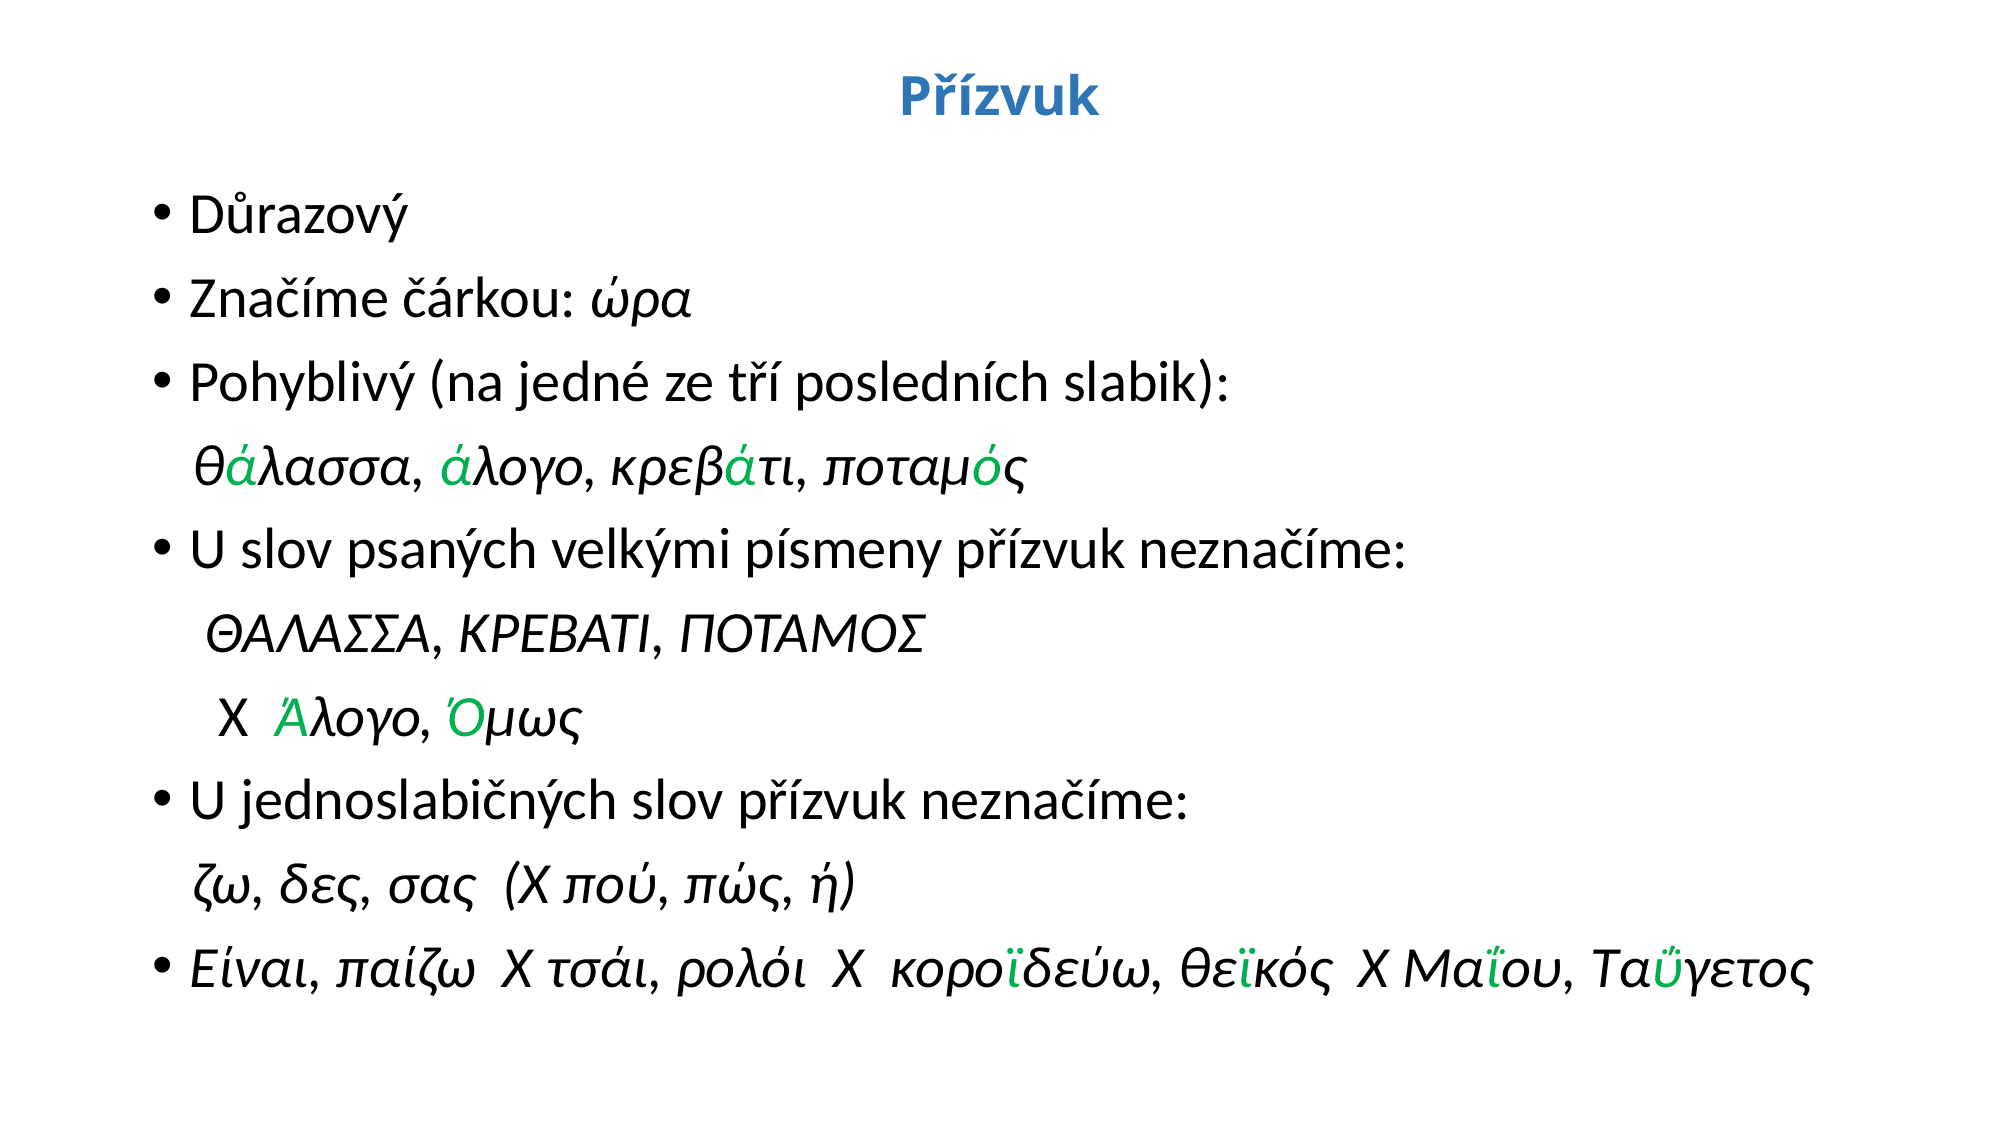

# Přízvuk
Důrazový
Značíme čárkou: ώρα
Pohyblivý (na jedné ze tří posledních slabik):
 θάλασσα, άλογο, κρεβάτι, ποταμός
U slov psaných velkými písmeny přízvuk neznačíme:
 ΘΑΛΑΣΣΑ, ΚΡΕΒΑΤΙ, ΠΟΤΑΜΟΣ
 Χ Άλογο, Όμως
U jednoslabičných slov přízvuk neznačíme:
 ζω, δες, σας (X πού, πώς, ή)
Είναι, παίζω Χ τσάι, ρολόι Χ κοροϊδεύω, θεϊκός Χ Μαΐου, Ταΰγετος